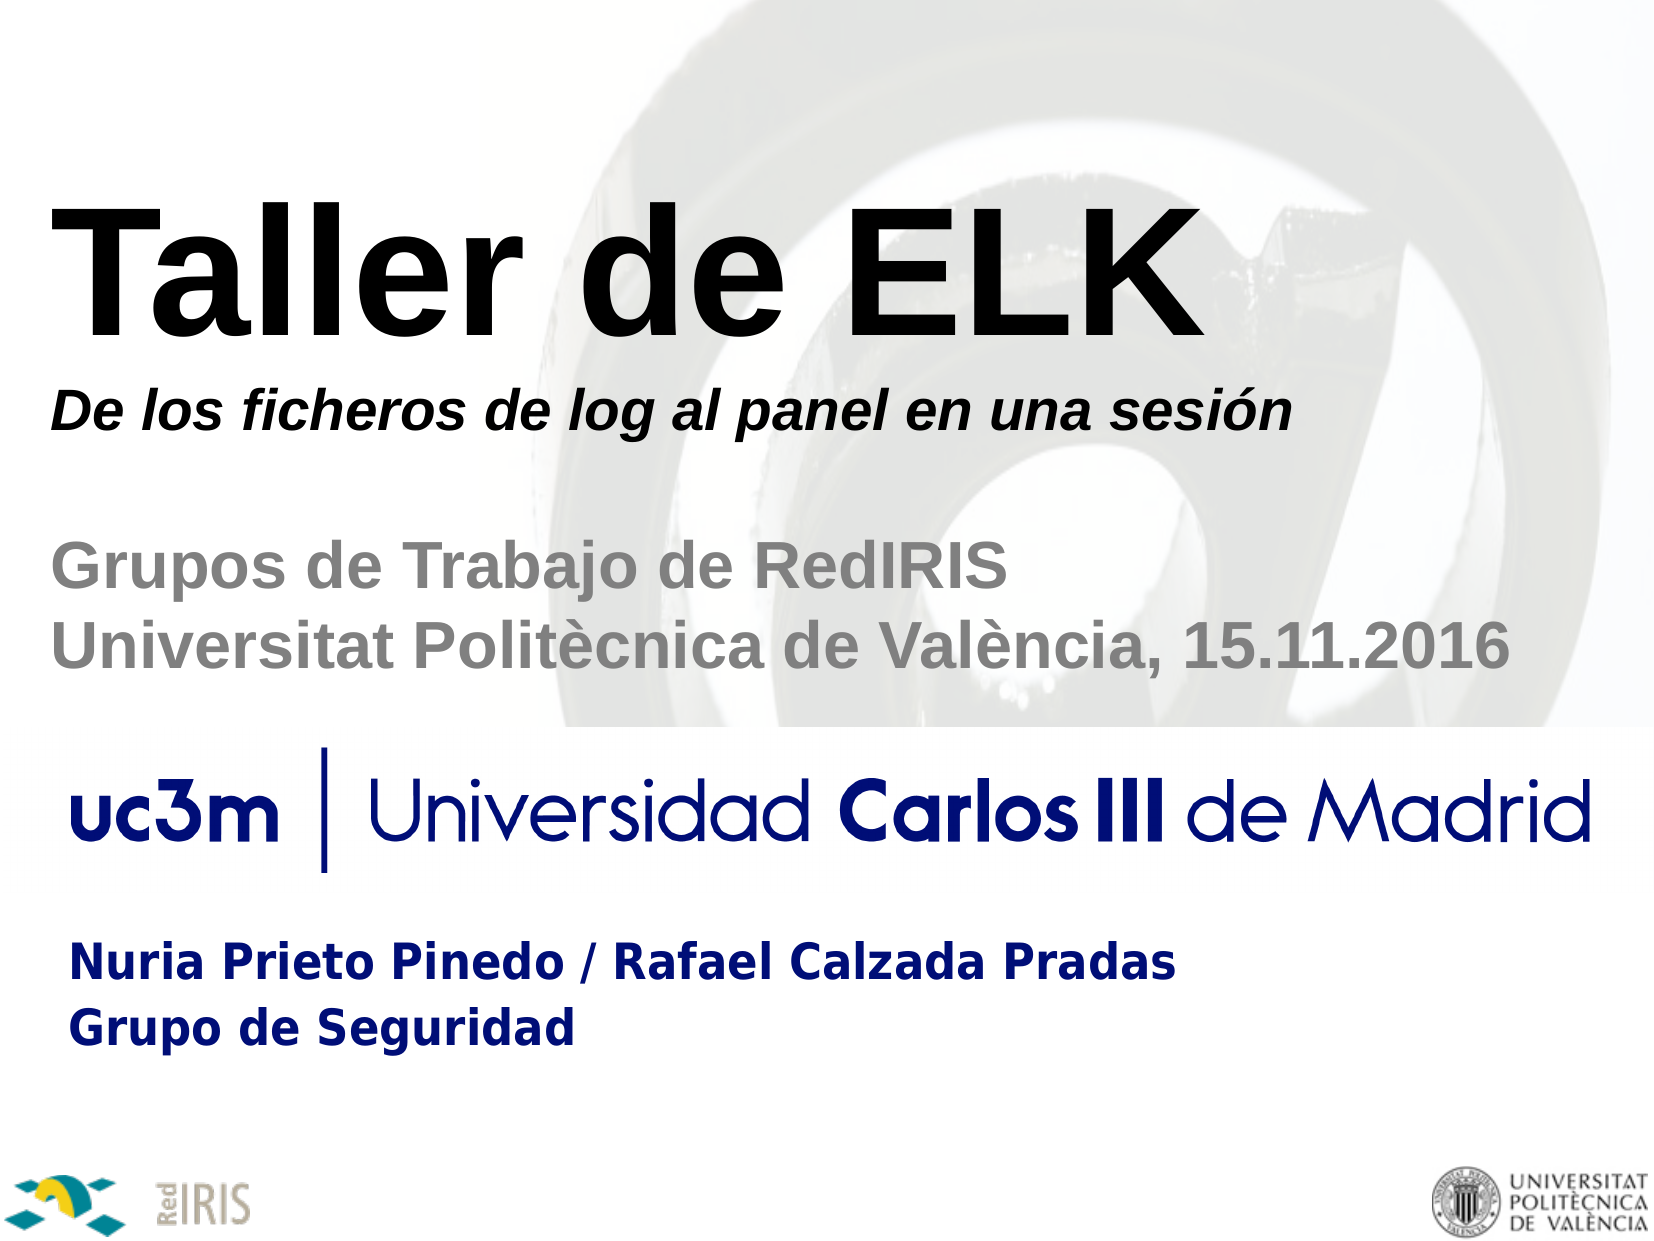

# Taller de ELK De los ficheros de log al panel en una sesión Grupos de Trabajo de RedIRIS Universitat Politècnica de València, 15.11.2016
Nuria Prieto Pinedo / Rafael Calzada Pradas
Grupo de Seguridad